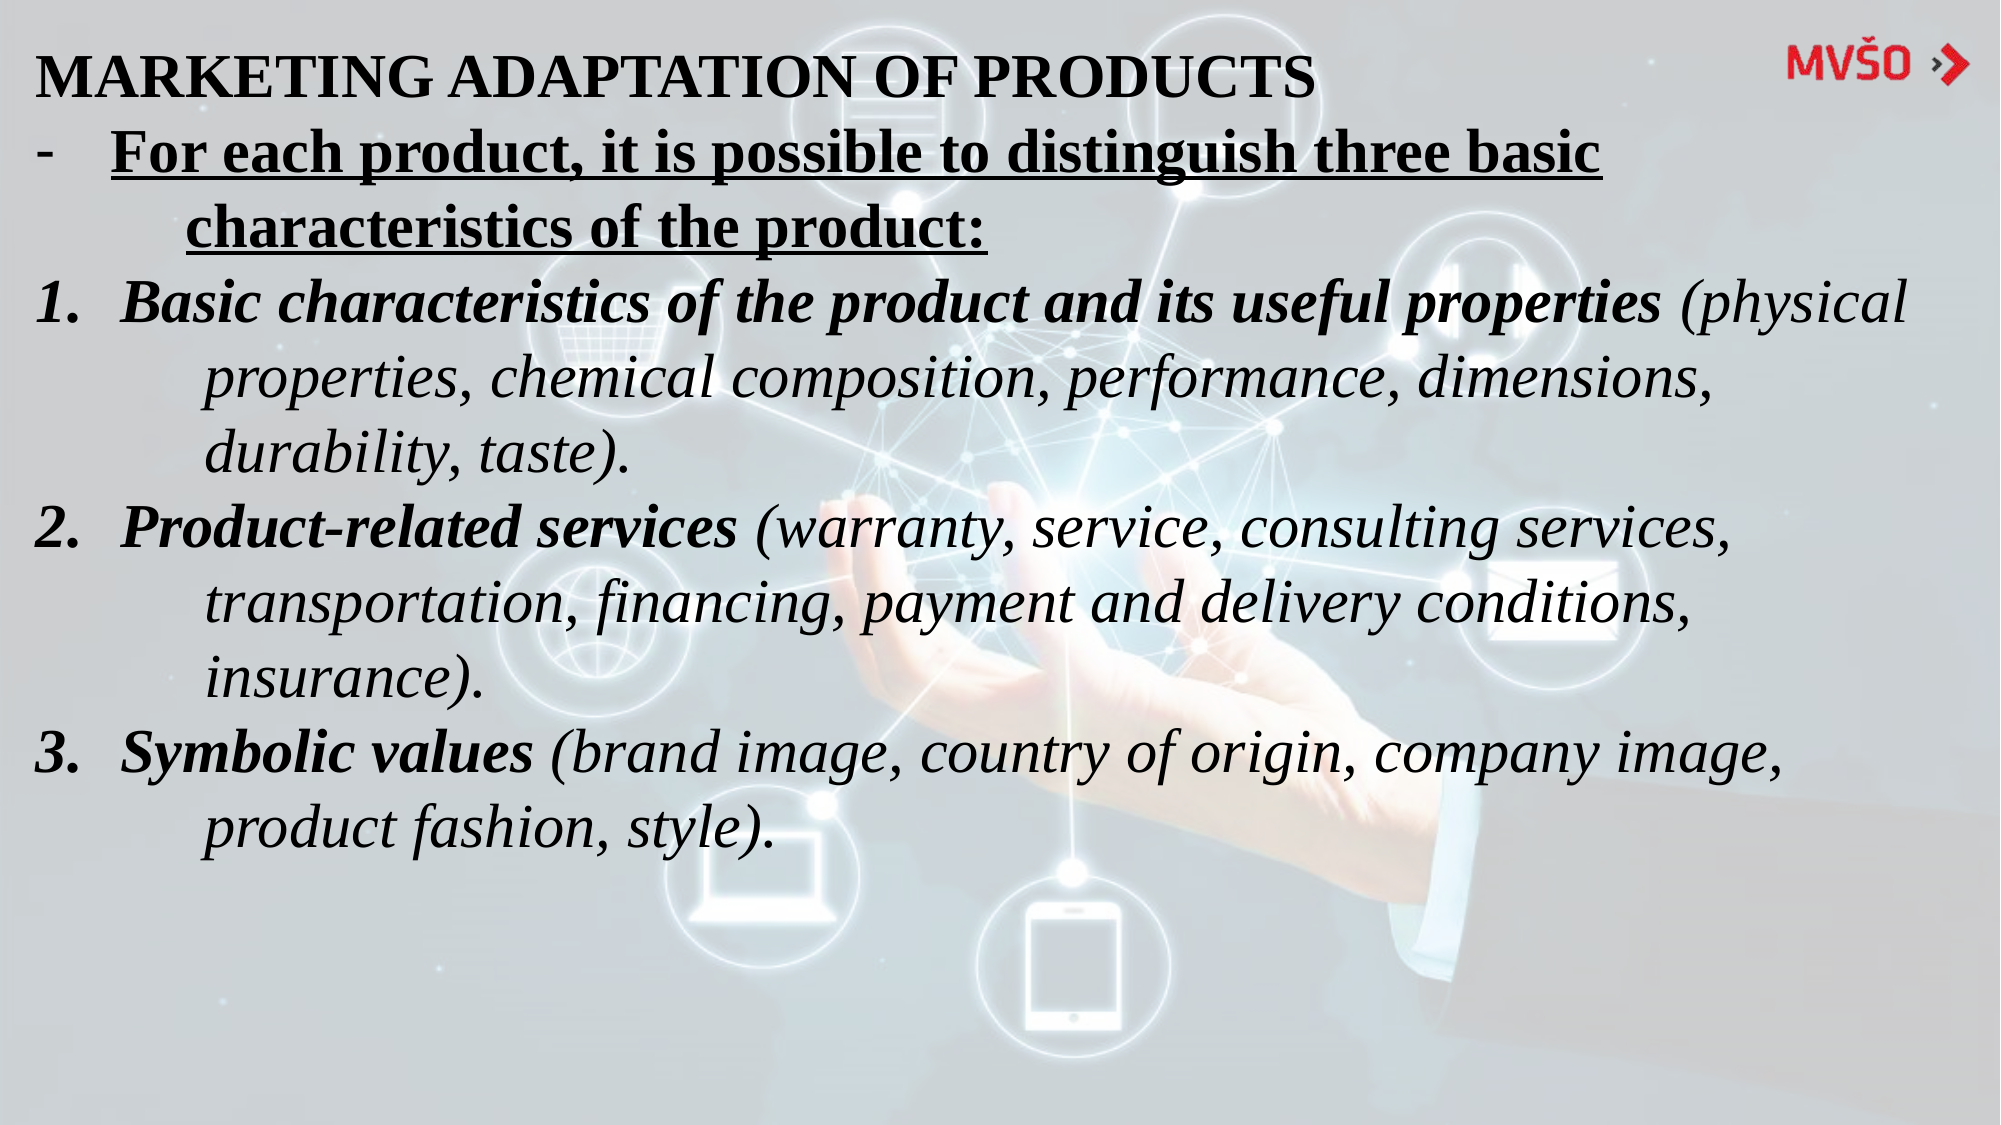

MARKETING ADAPTATION OF PRODUCTS
For each product, it is possible to distinguish three basic characteristics of the product:
Basic characteristics of the product and its useful properties (physical properties, chemical composition, performance, dimensions, durability, taste).
Product-related services (warranty, service, consulting services, transportation, financing, payment and delivery conditions, insurance).
Symbolic values (brand image, country of origin, company image, product fashion, style).